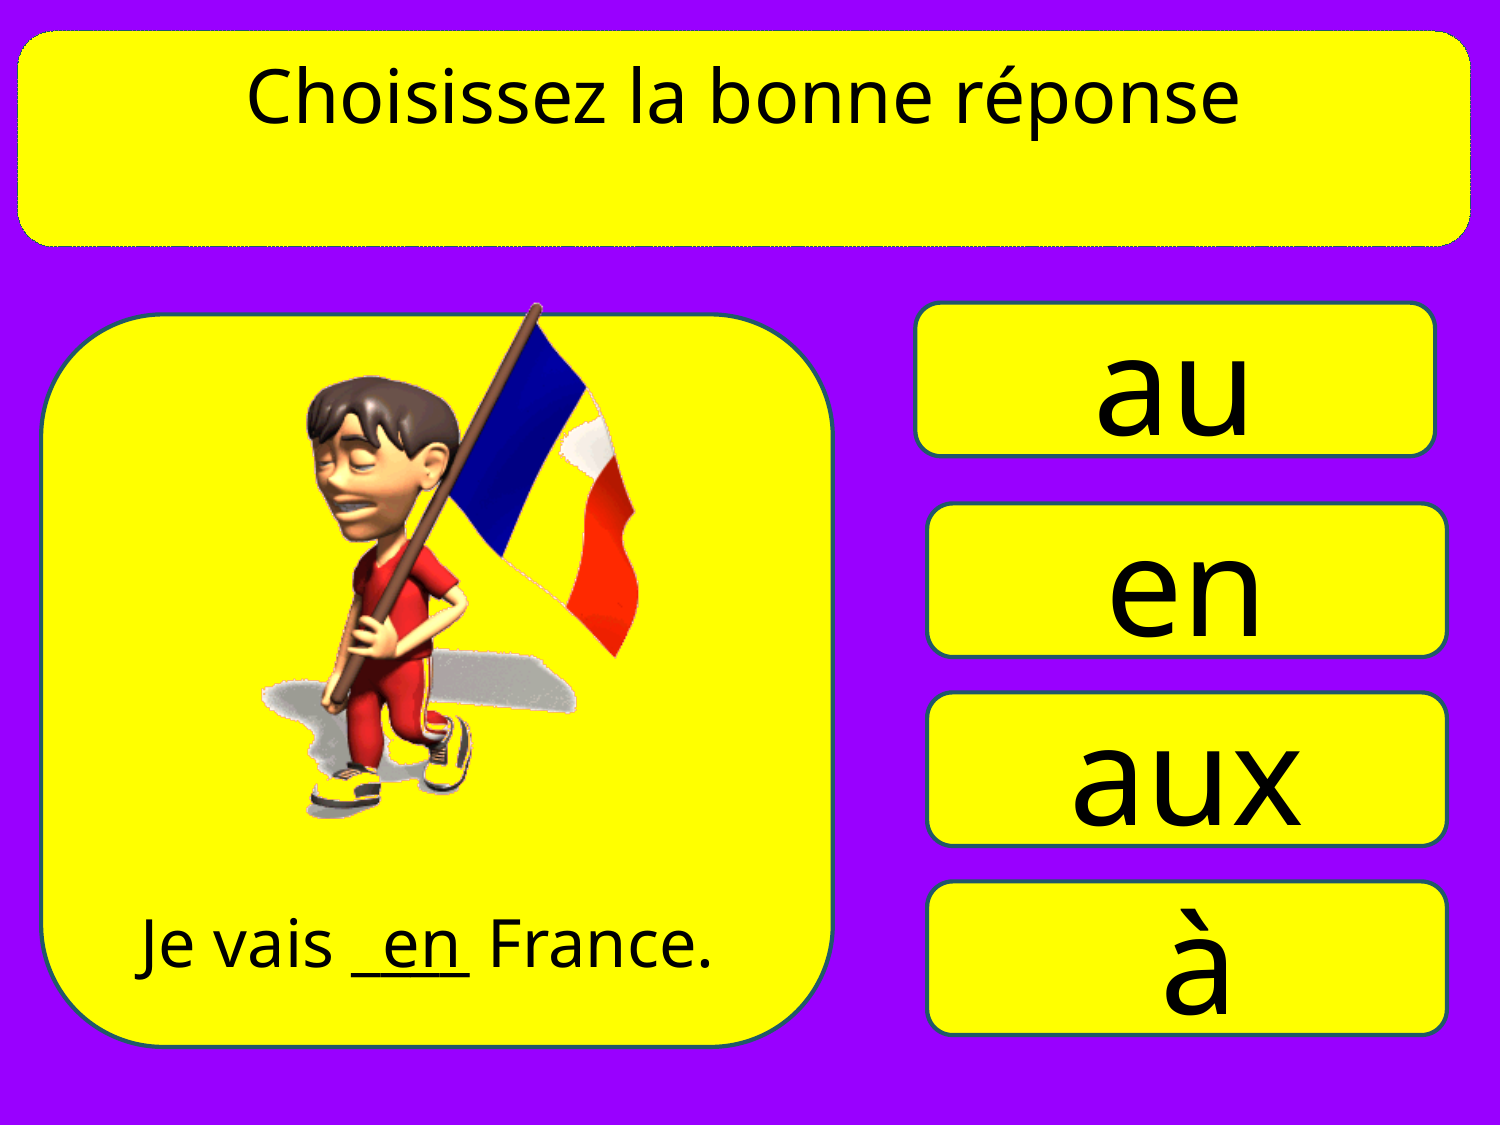

Choisissez la bonne réponse
au
en
aux
à
Je vais ____ France.
en